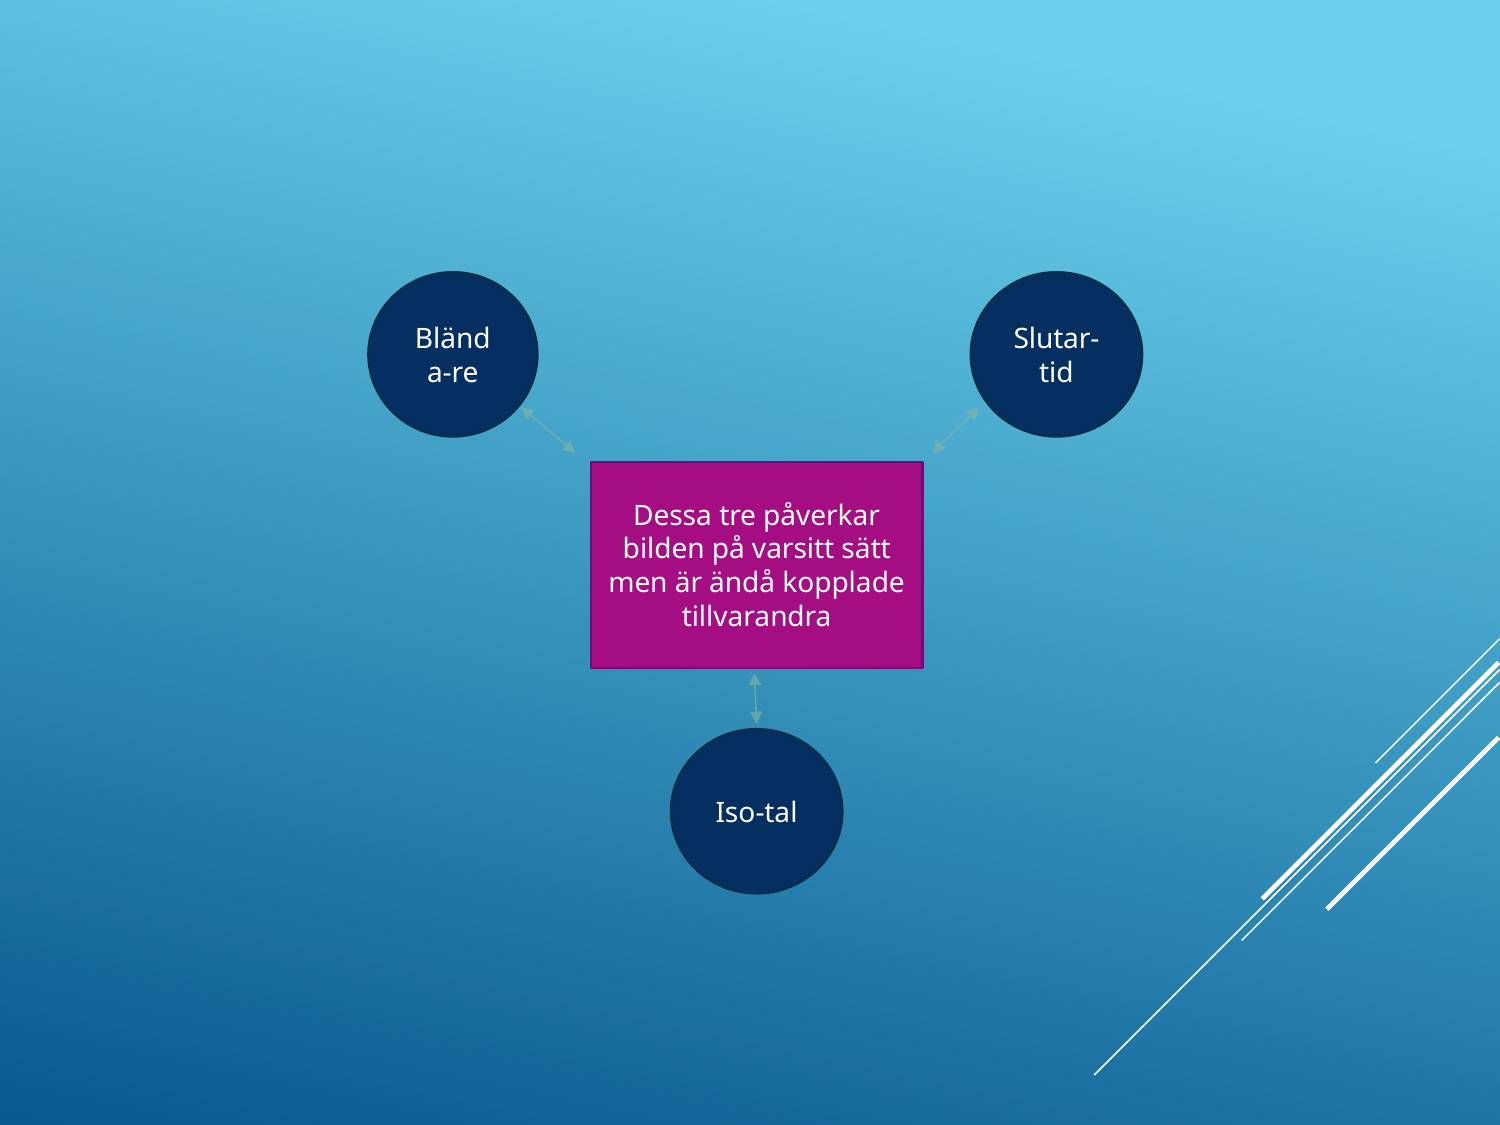

Blända-re
Slutar-tid
Dessa tre påverkar bilden på varsitt sätt men är ändå kopplade tillvarandra
Iso-tal